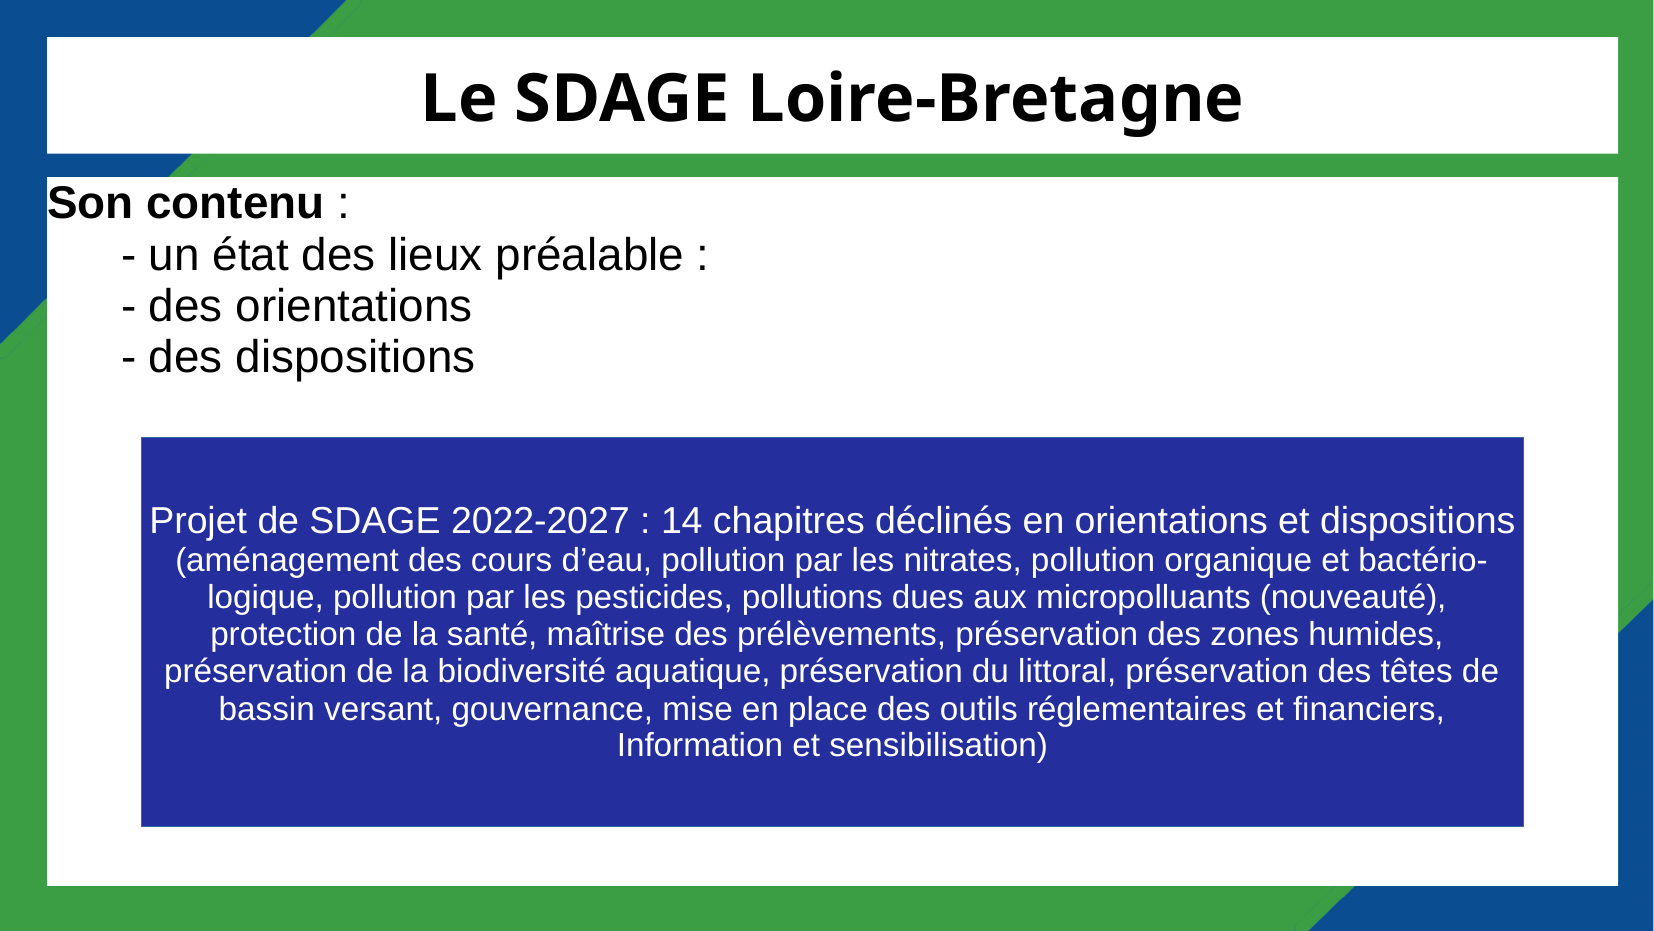

# Le SDAGE Loire-Bretagne
Son contenu :
	- un état des lieux préalable :
	- des orientations
	- des dispositions
Projet de SDAGE 2022-2027 : 14 chapitres déclinés en orientations et dispositions
(aménagement des cours d’eau, pollution par les nitrates, pollution organique et bactério-
logique, pollution par les pesticides, pollutions dues aux micropolluants (nouveauté),
protection de la santé, maîtrise des prélèvements, préservation des zones humides,
préservation de la biodiversité aquatique, préservation du littoral, préservation des têtes de
bassin versant, gouvernance, mise en place des outils réglementaires et financiers,
Information et sensibilisation)